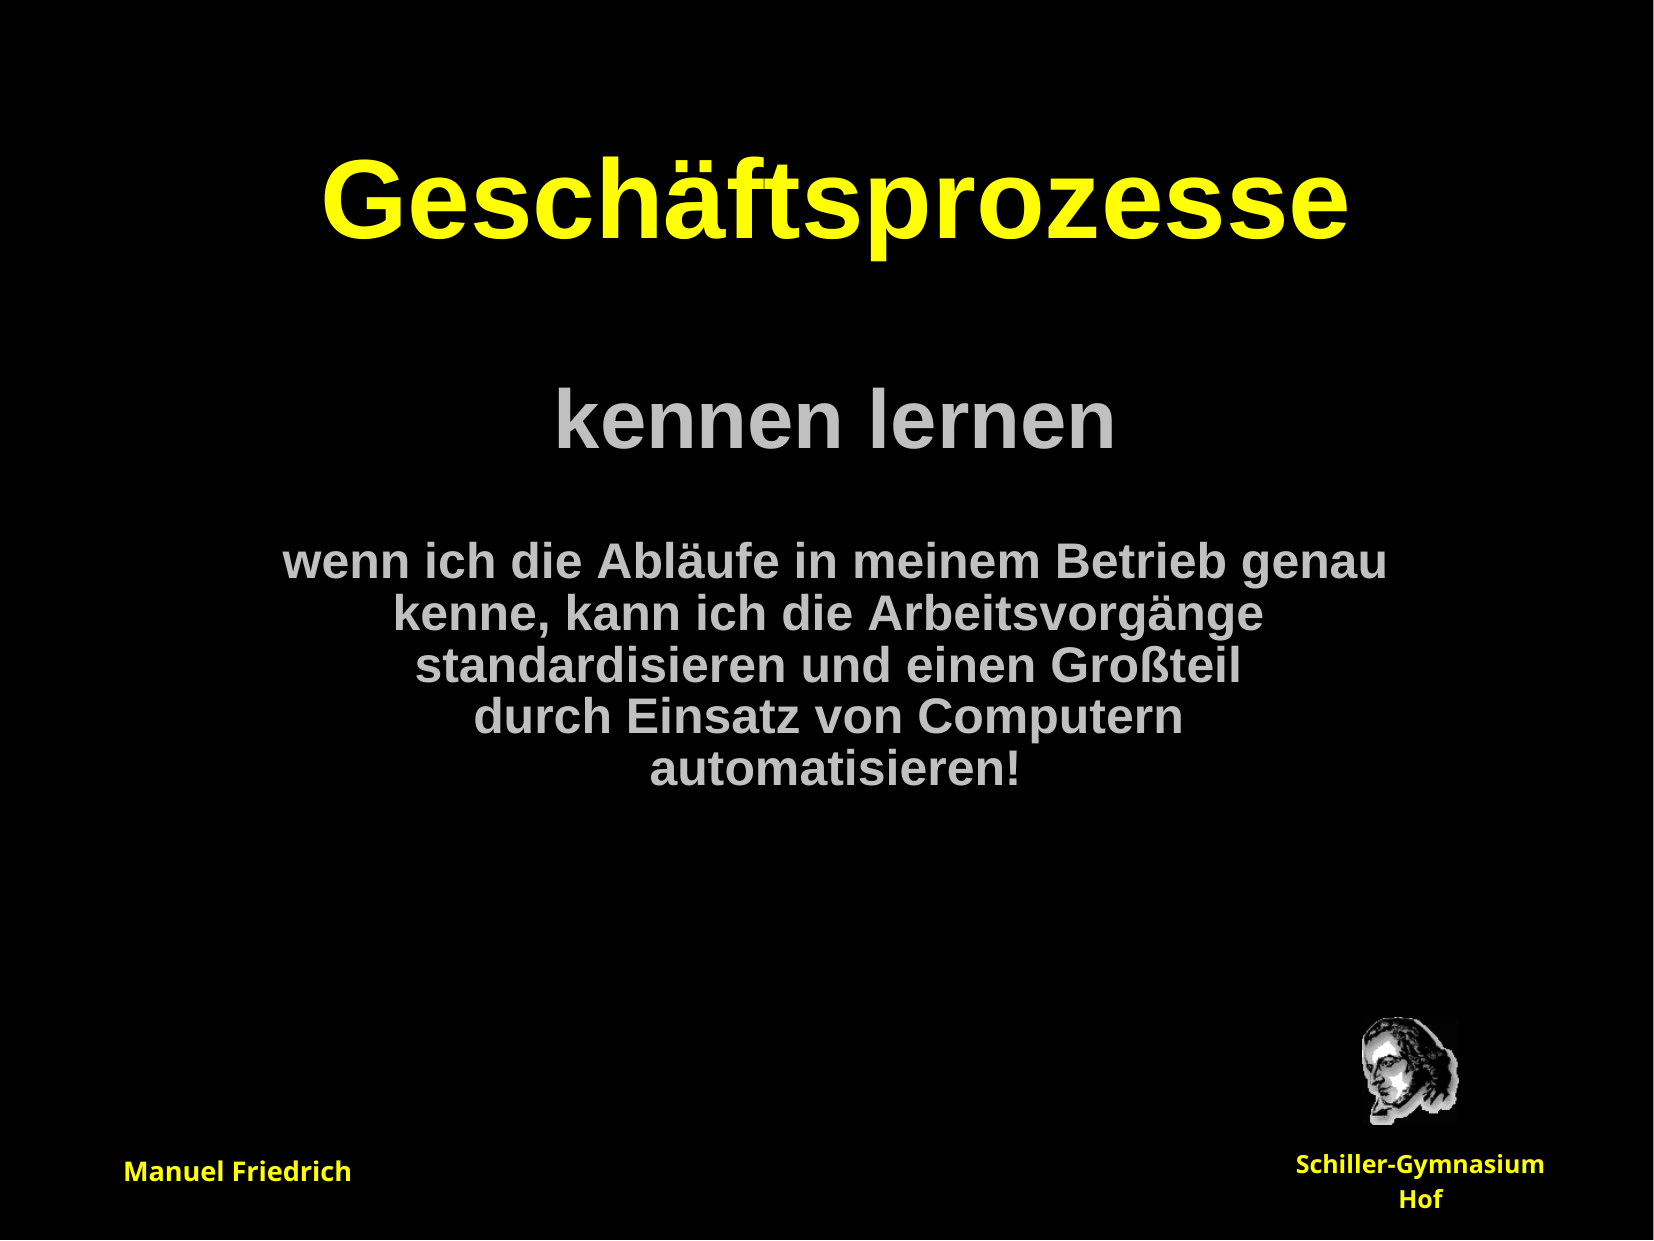

Geschäftsprozesse
kennen lernen
wenn ich die Abläufe in meinem Betrieb genau
kenne, kann ich die Arbeitsvorgänge
standardisieren und einen Großteil
durch Einsatz von Computern
automatisieren!
Schiller-Gymnasium
Hof
Manuel Friedrich